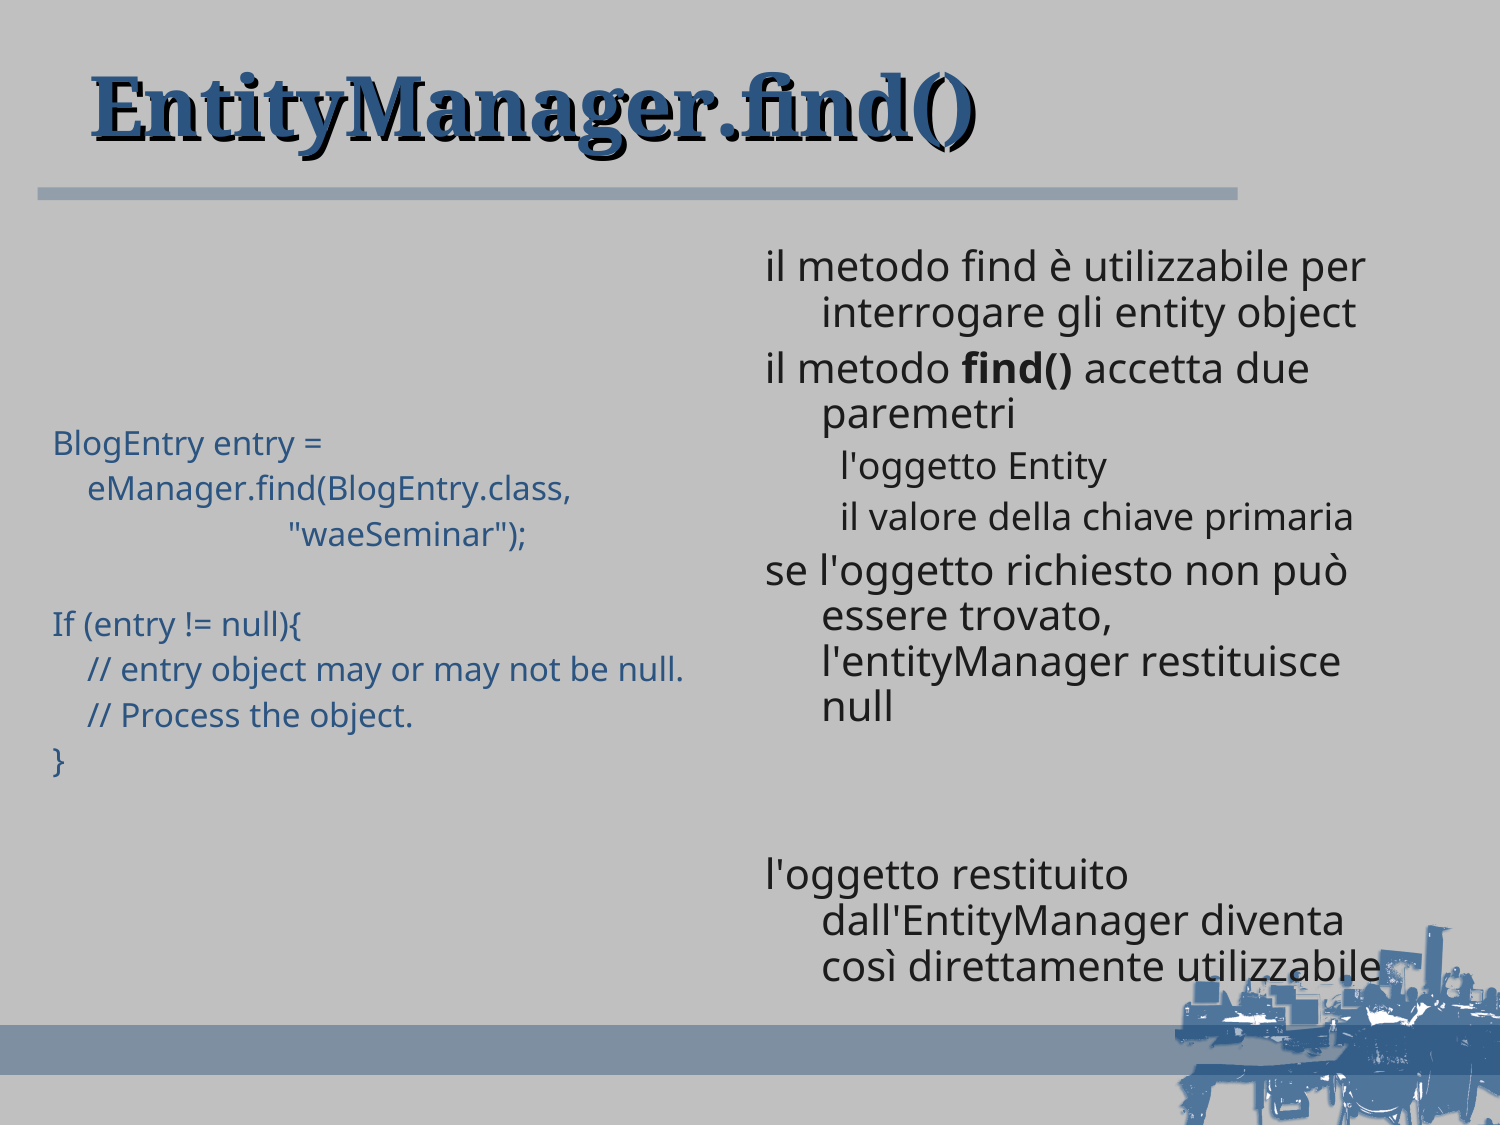

# EntityManager.find()
il metodo find è utilizzabile per interrogare gli entity object
il metodo find() accetta due paremetri
l'oggetto Entity
il valore della chiave primaria
se l'oggetto richiesto non può essere trovato, l'entityManager restituisce null
l'oggetto restituito dall'EntityManager diventa così direttamente utilizzabile
BlogEntry entry =
 eManager.find(BlogEntry.class,
 "waeSeminar");
If (entry != null){
 // entry object may or may not be null.
 // Process the object.
}